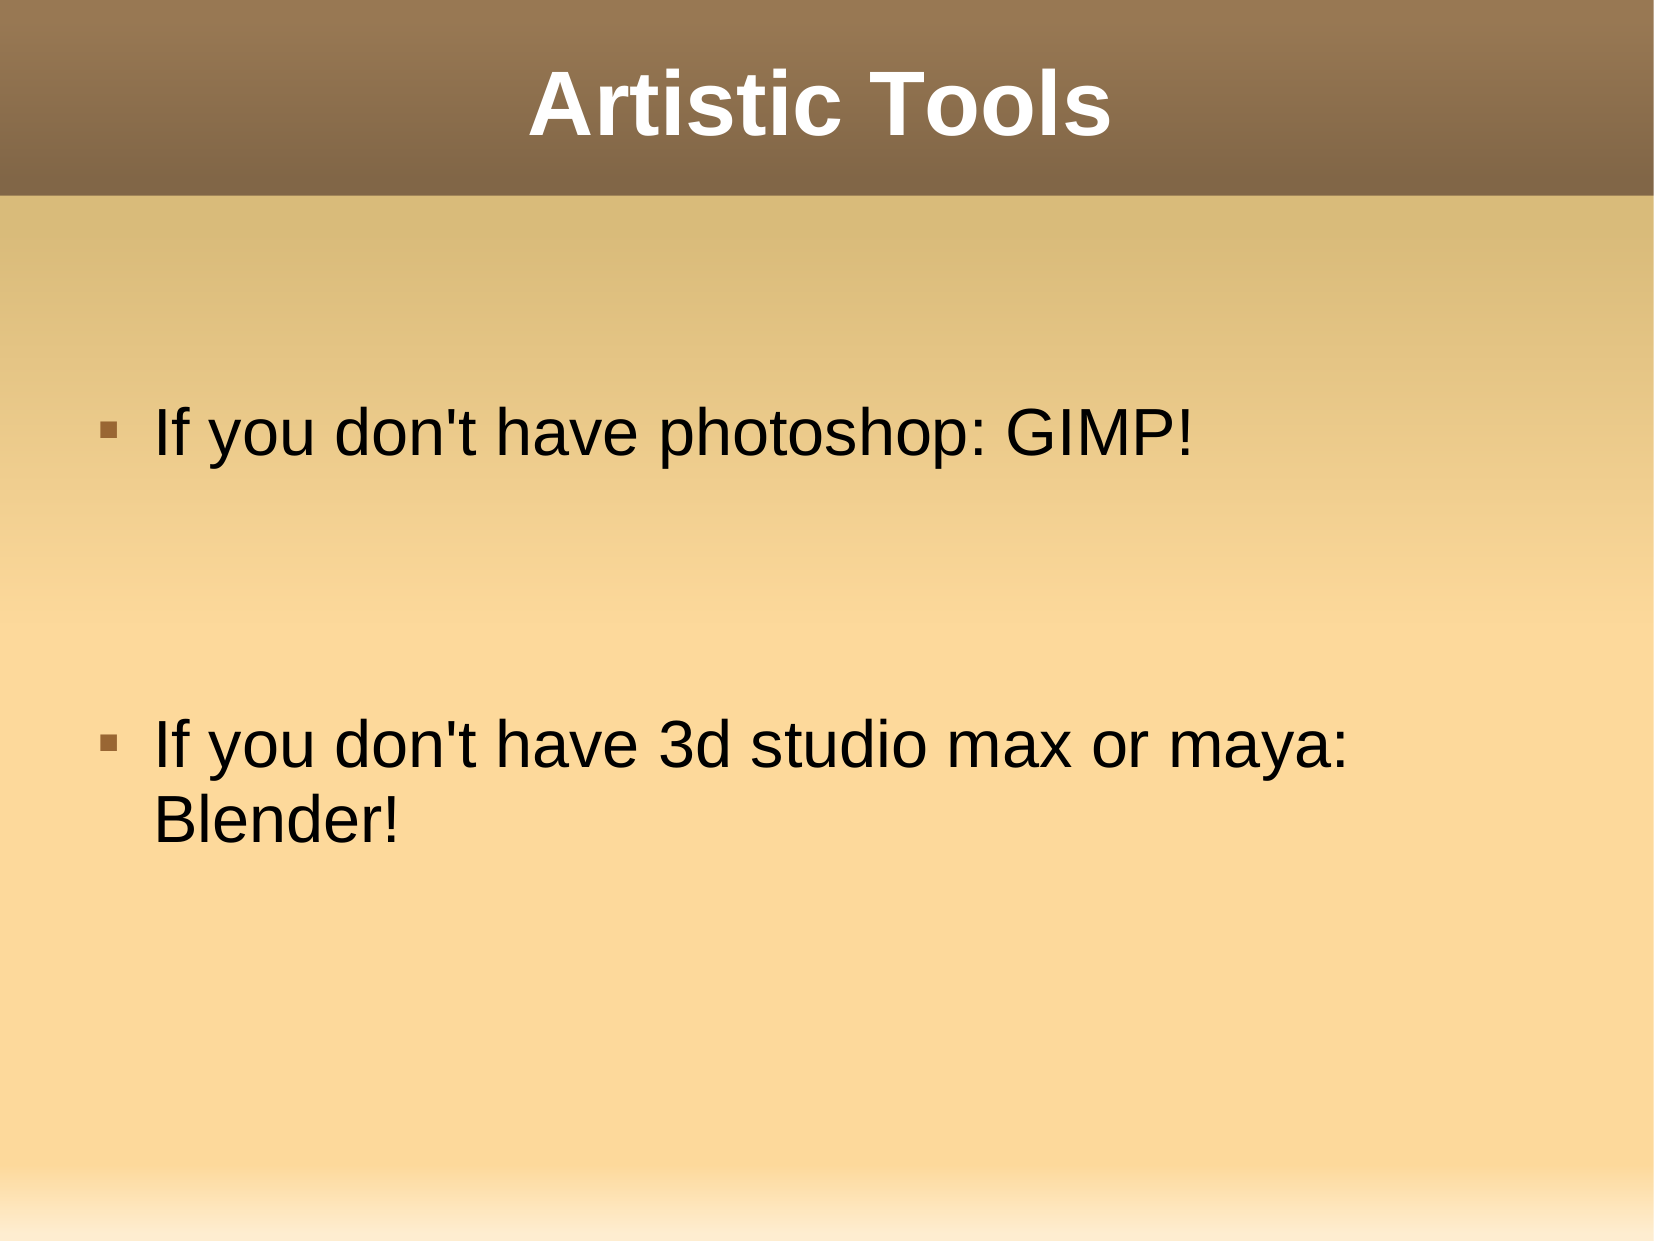

# Artistic Tools
If you don't have photoshop: GIMP!
If you don't have 3d studio max or maya: Blender!